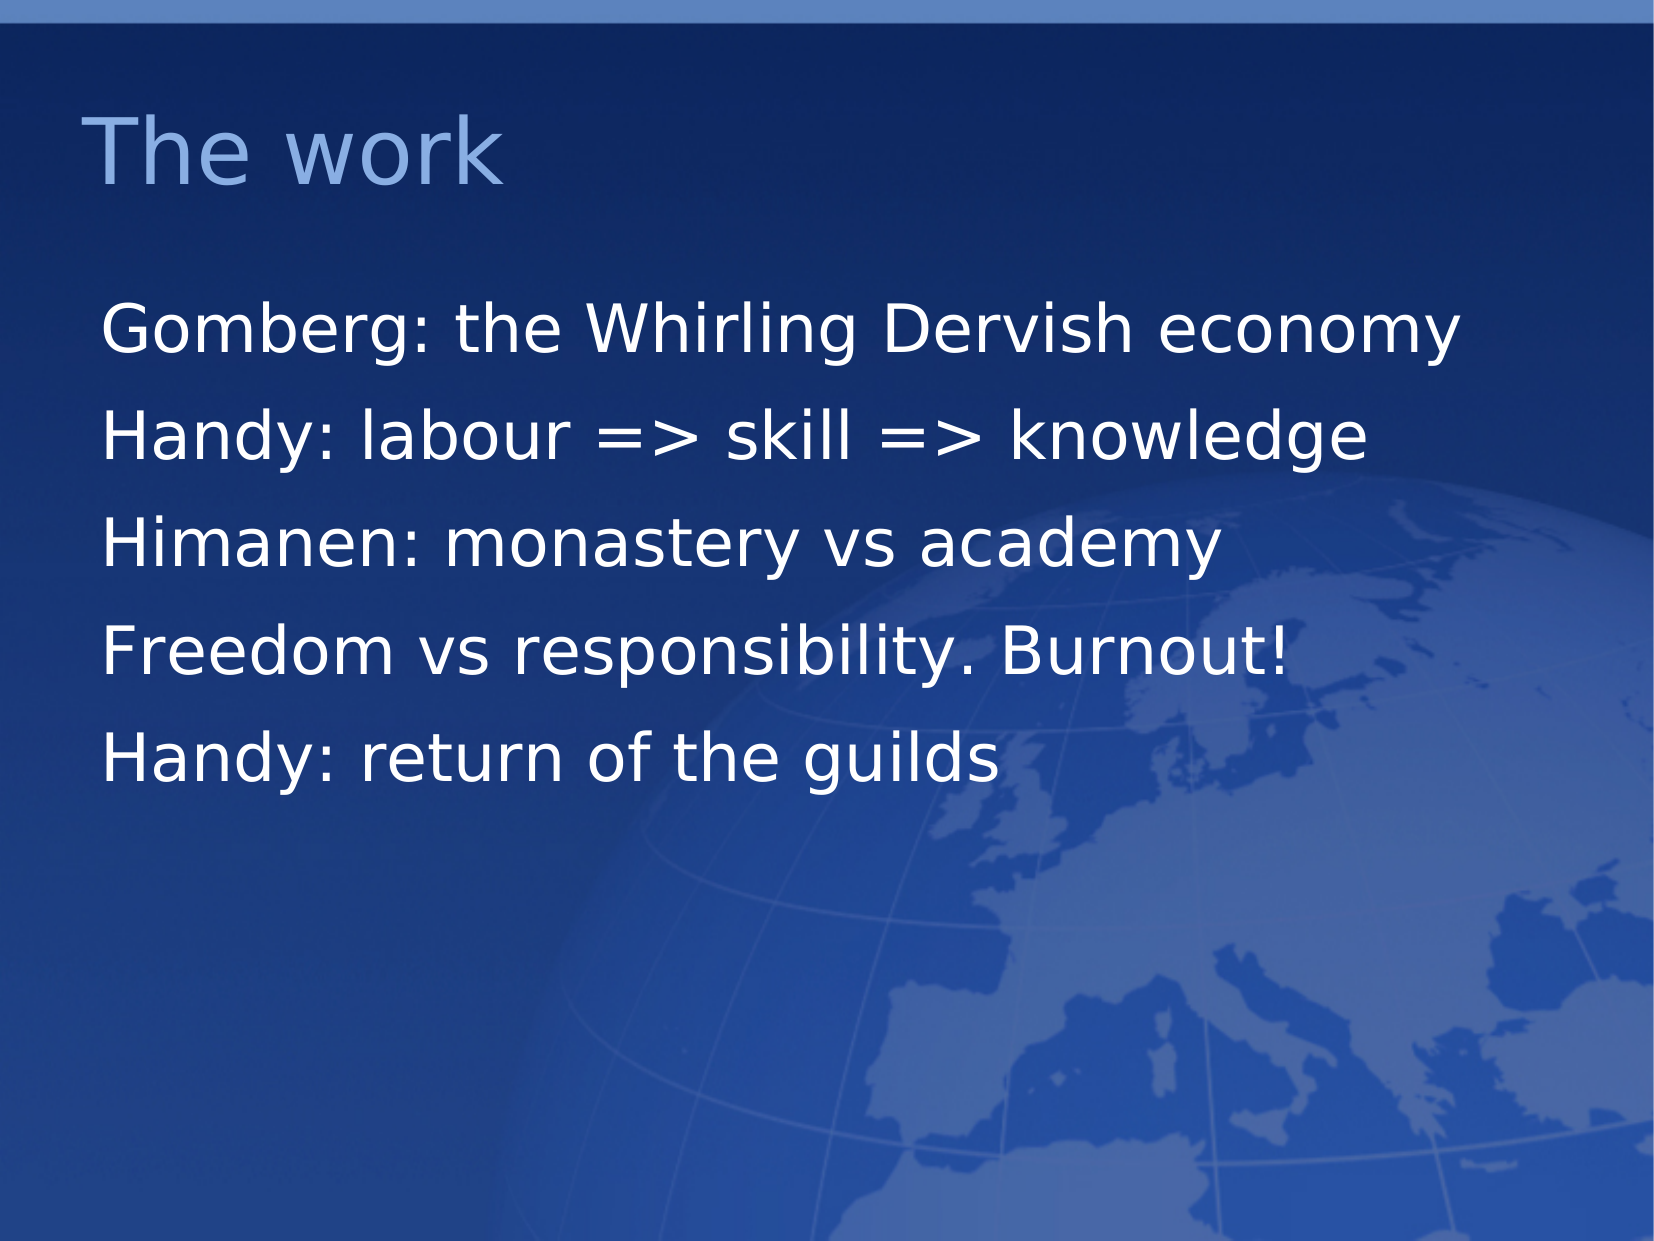

# The work
Gomberg: the Whirling Dervish economy
Handy: labour => skill => knowledge
Himanen: monastery vs academy
Freedom vs responsibility. Burnout!
Handy: return of the guilds